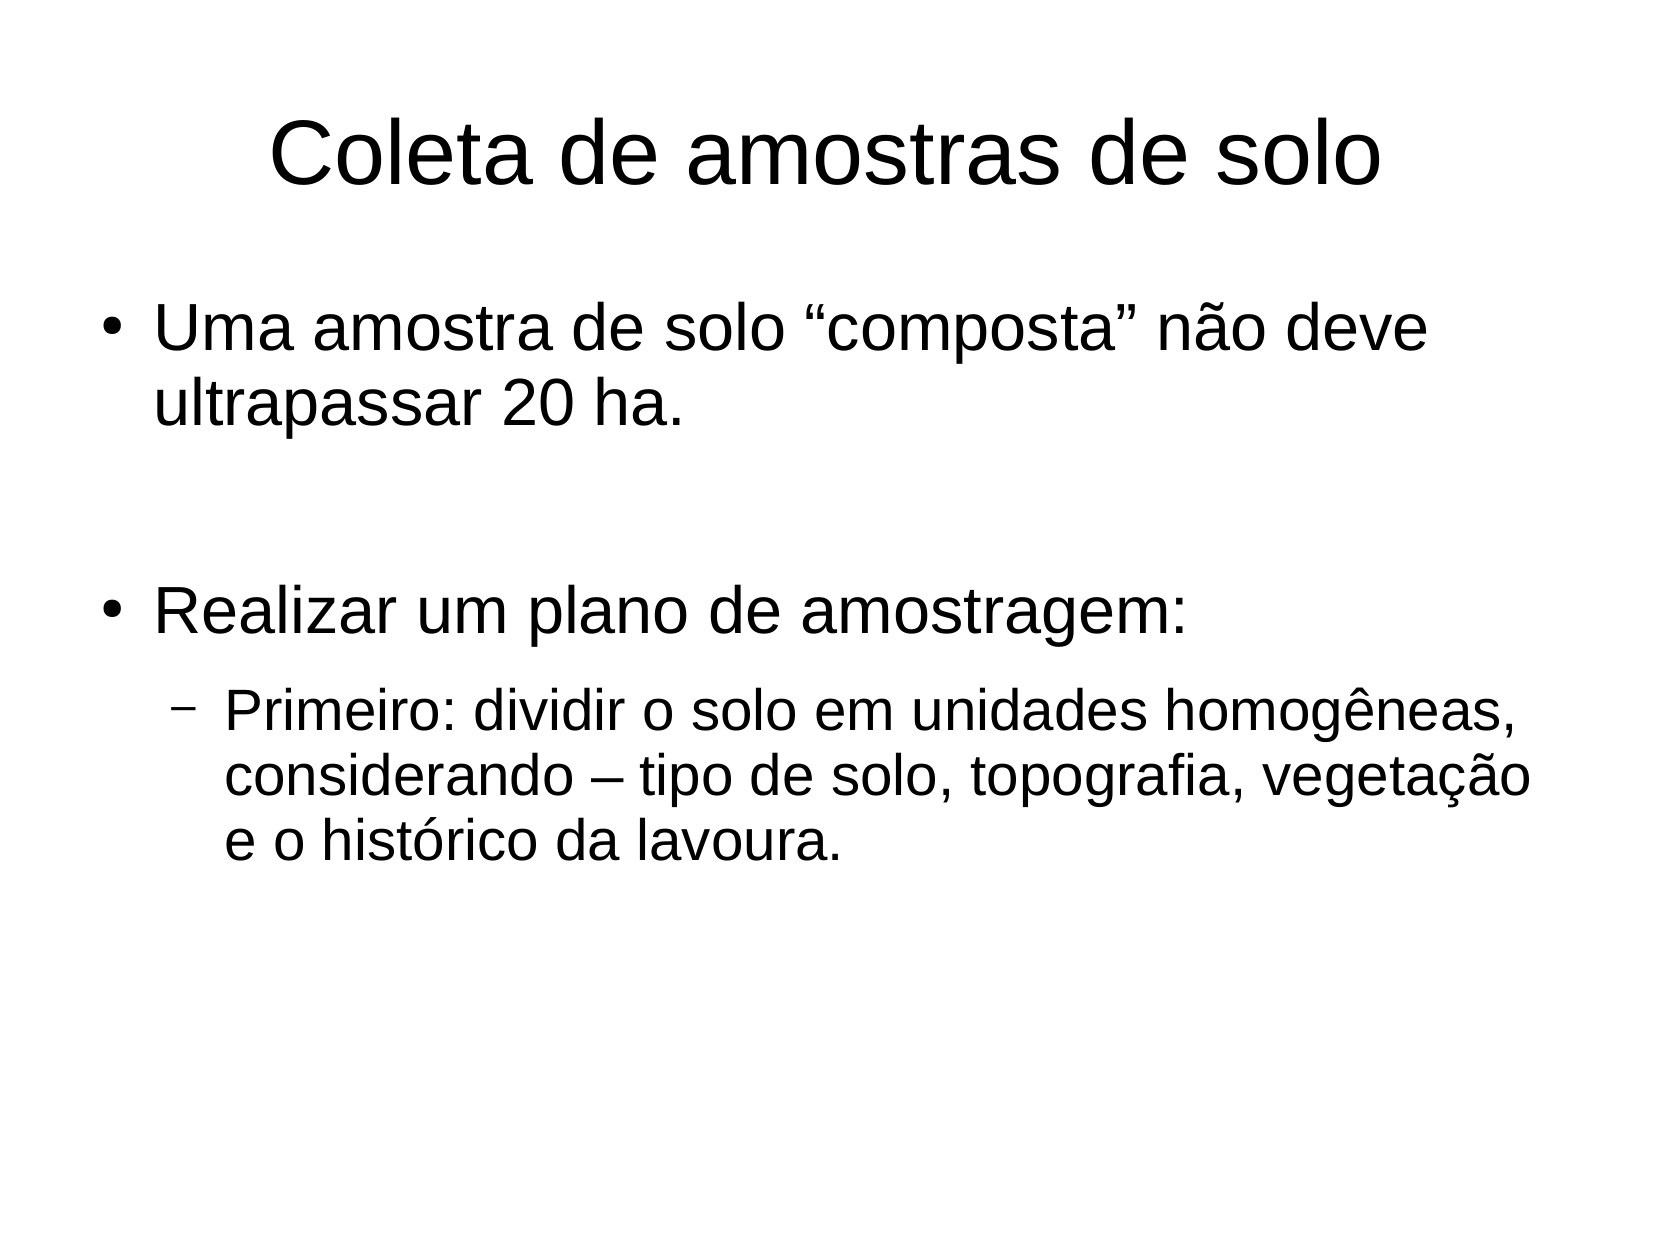

# Coleta de amostras de solo
Uma amostra de solo “composta” não deve ultrapassar 20 ha.
Realizar um plano de amostragem:
Primeiro: dividir o solo em unidades homogêneas, considerando – tipo de solo, topografia, vegetação e o histórico da lavoura.